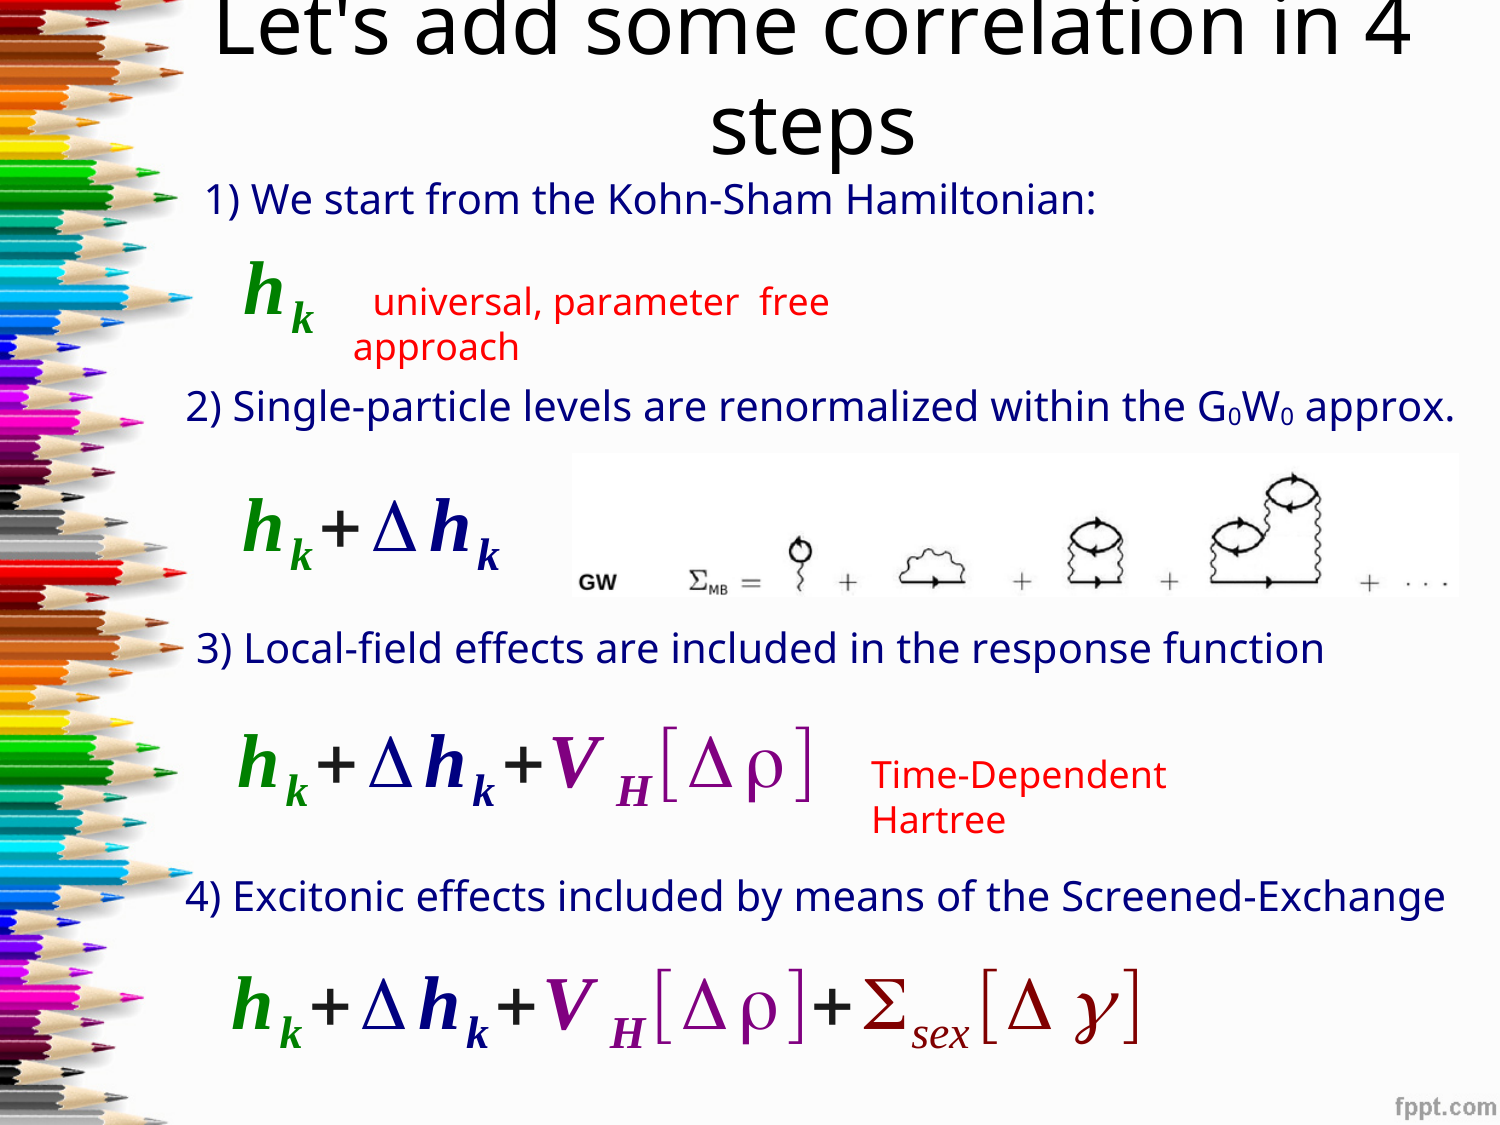

# Let's add some correlation in 4 steps
1) We start from the Kohn-Sham Hamiltonian:
 universal, parameter free approach
 2) Single-particle levels are renormalized within the G0W0 approx.
 3) Local-field effects are included in the response function
Time-Dependent Hartree
 4) Excitonic effects included by means of the Screened-Exchange